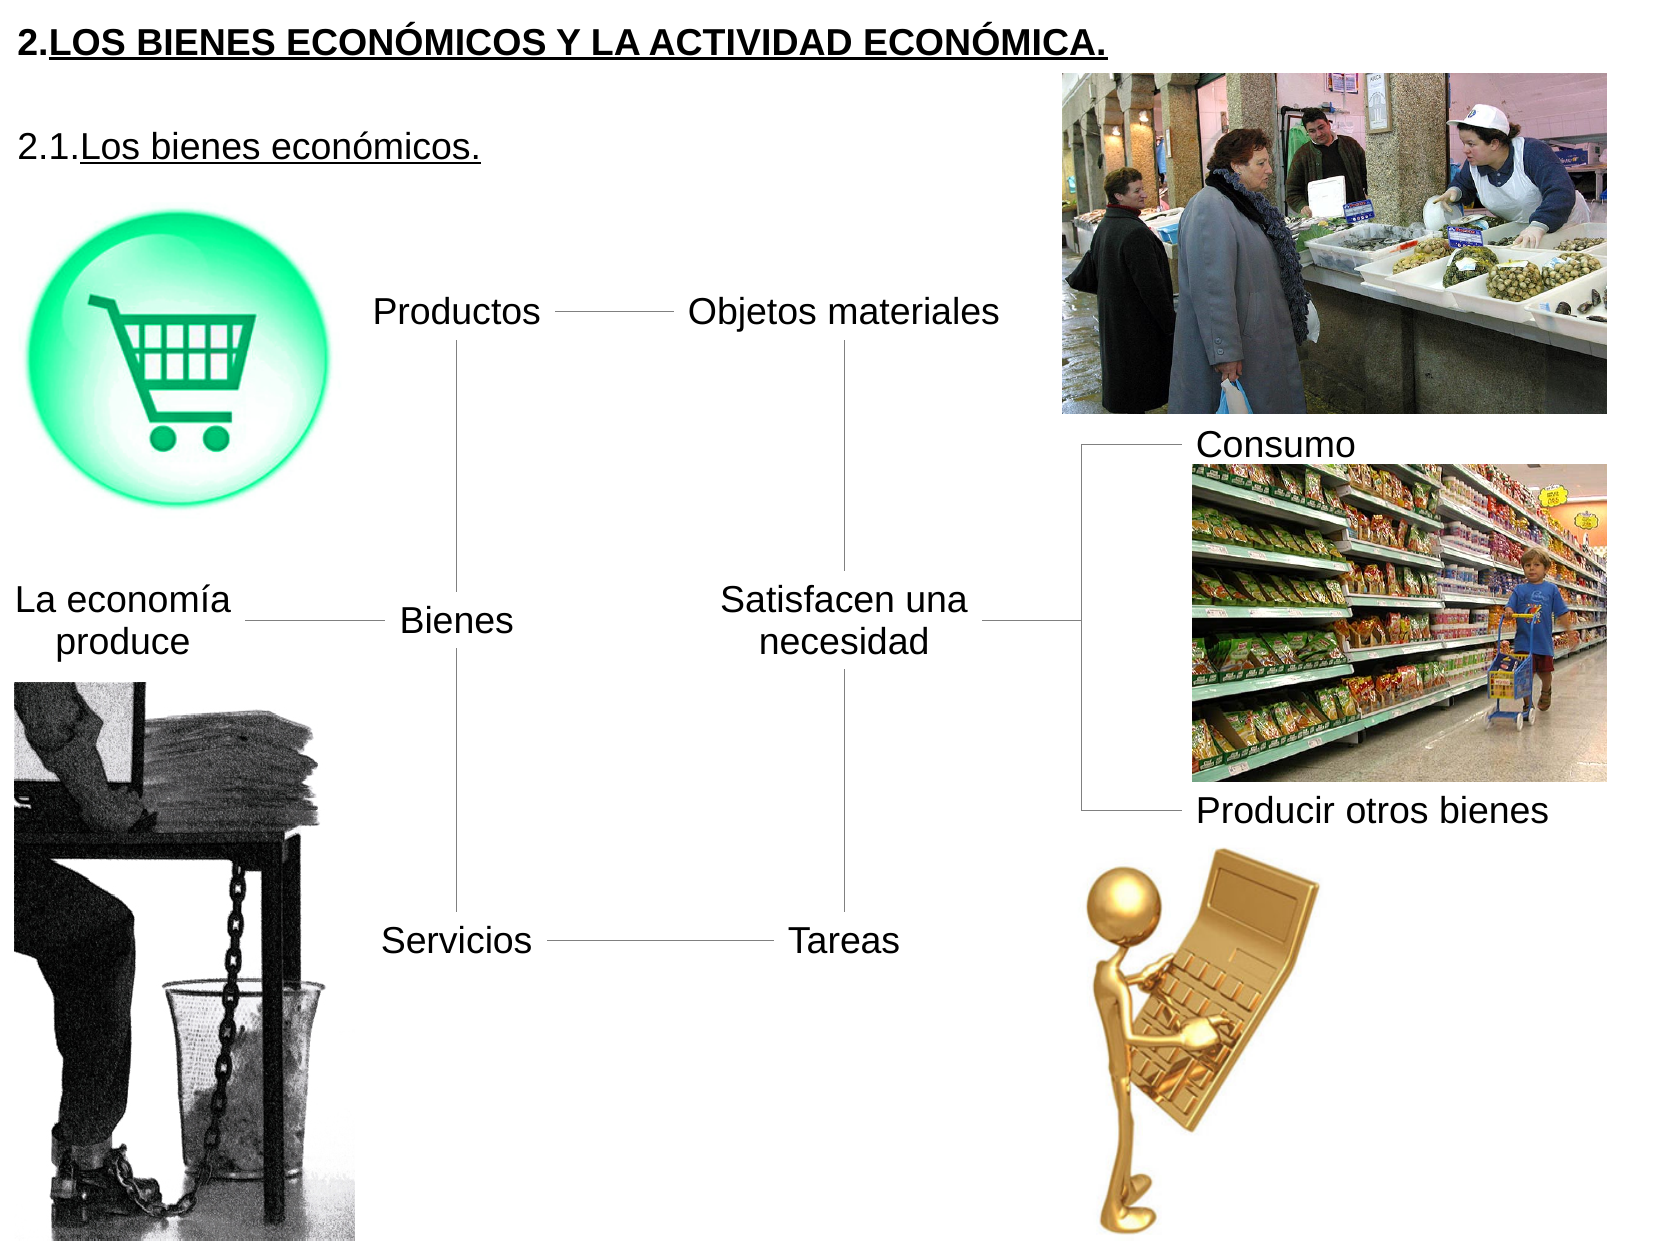

2.LOS BIENES ECONÓMICOS Y LA ACTIVIDAD ECONÓMICA.
2.1.Los bienes económicos.
Productos
Objetos materiales
Consumo
La economía
produce
Satisfacen una
necesidad
Bienes
Producir otros bienes
Servicios
Tareas